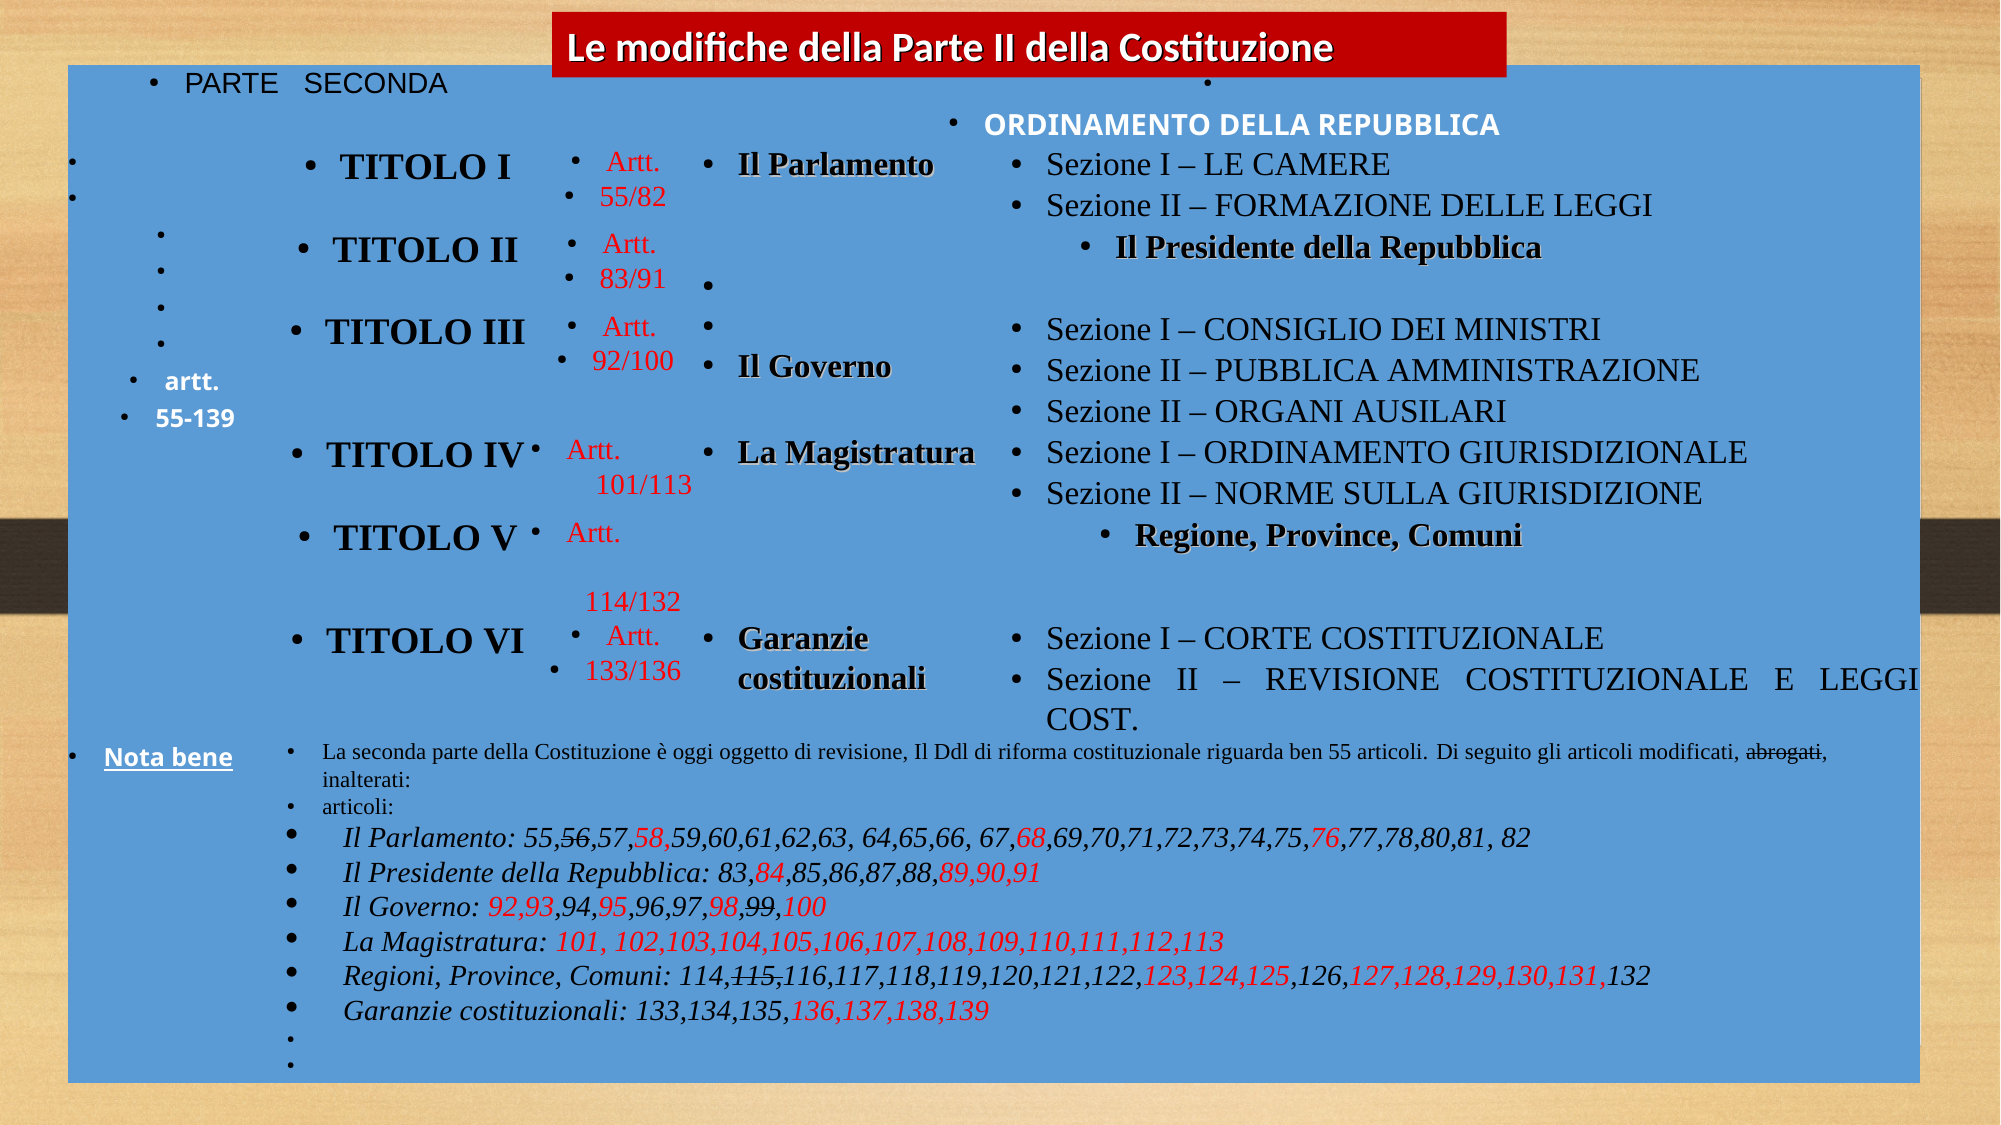

Le modifiche della Parte II della Costituzione
| PARTE SECONDA | | ORDINAMENTO DELLA REPUBBLICA | | |
| --- | --- | --- | --- | --- |
| artt. 55-139 | TITOLO I | Artt. 55/82 | Il Parlamento | Sezione I – LE CAMERE |
| | | | | Sezione II – FORMAZIONE DELLE LEGGI |
| | TITOLO II | Artt. 83/91 | Il Presidente della Repubblica | |
| | TITOLO III | Artt. 92/100 | Il Governo | Sezione I – CONSIGLIO DEI MINISTRI |
| | | | | Sezione II – PUBBLICA AMMINISTRAZIONE |
| | | | | Sezione II – ORGANI AUSILARI |
| | TITOLO IV | Artt. 101/113 | La Magistratura | Sezione I – ORDINAMENTO GIURISDIZIONALE |
| | | | | Sezione II – NORME SULLA GIURISDIZIONE |
| | TITOLO V | Artt. 114/132 | Regione, Province, Comuni | |
| | TITOLO VI | Artt. 133/136 | Garanzie costituzionali | Sezione I – CORTE COSTITUZIONALE |
| | | | | Sezione II – REVISIONE COSTITUZIONALE E LEGGI COST. |
| Nota bene | La seconda parte della Costituzione è oggi oggetto di revisione, Il Ddl di riforma costituzionale riguarda ben 55 articoli. Di seguito gli articoli modificati, abrogati, inalterati: articoli: Il Parlamento: 55,56,57,58,59,60,61,62,63, 64,65,66, 67,68,69,70,71,72,73,74,75,76,77,78,80,81, 82 Il Presidente della Repubblica: 83,84,85,86,87,88,89,90,91 Il Governo: 92,93,94,95,96,97,98,99,100 La Magistratura: 101, 102,103,104,105,106,107,108,109,110,111,112,113 Regioni, Province, Comuni: 114,115,116,117,118,119,120,121,122,123,124,125,126,127,128,129,130,131,132 Garanzie costituzionali: 133,134,135,136,137,138,139 | | | |